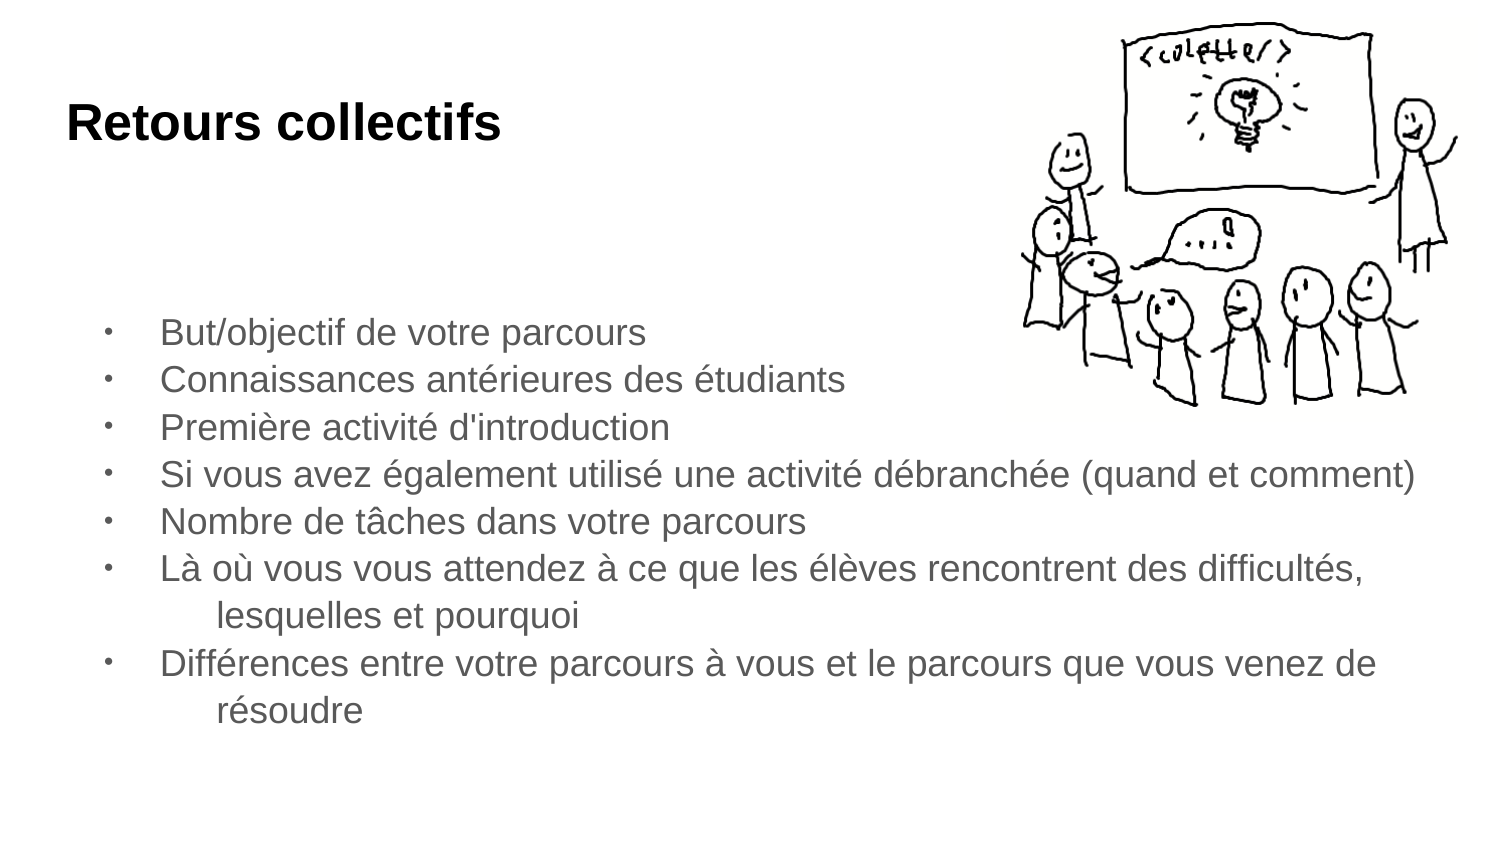

# Retours collectifs
But/objectif de votre parcours
Connaissances antérieures des étudiants
Première activité d'introduction
Si vous avez également utilisé une activité débranchée (quand et comment)
Nombre de tâches dans votre parcours
Là où vous vous attendez à ce que les élèves rencontrent des difficultés, lesquelles et pourquoi
Différences entre votre parcours à vous et le parcours que vous venez de résoudre